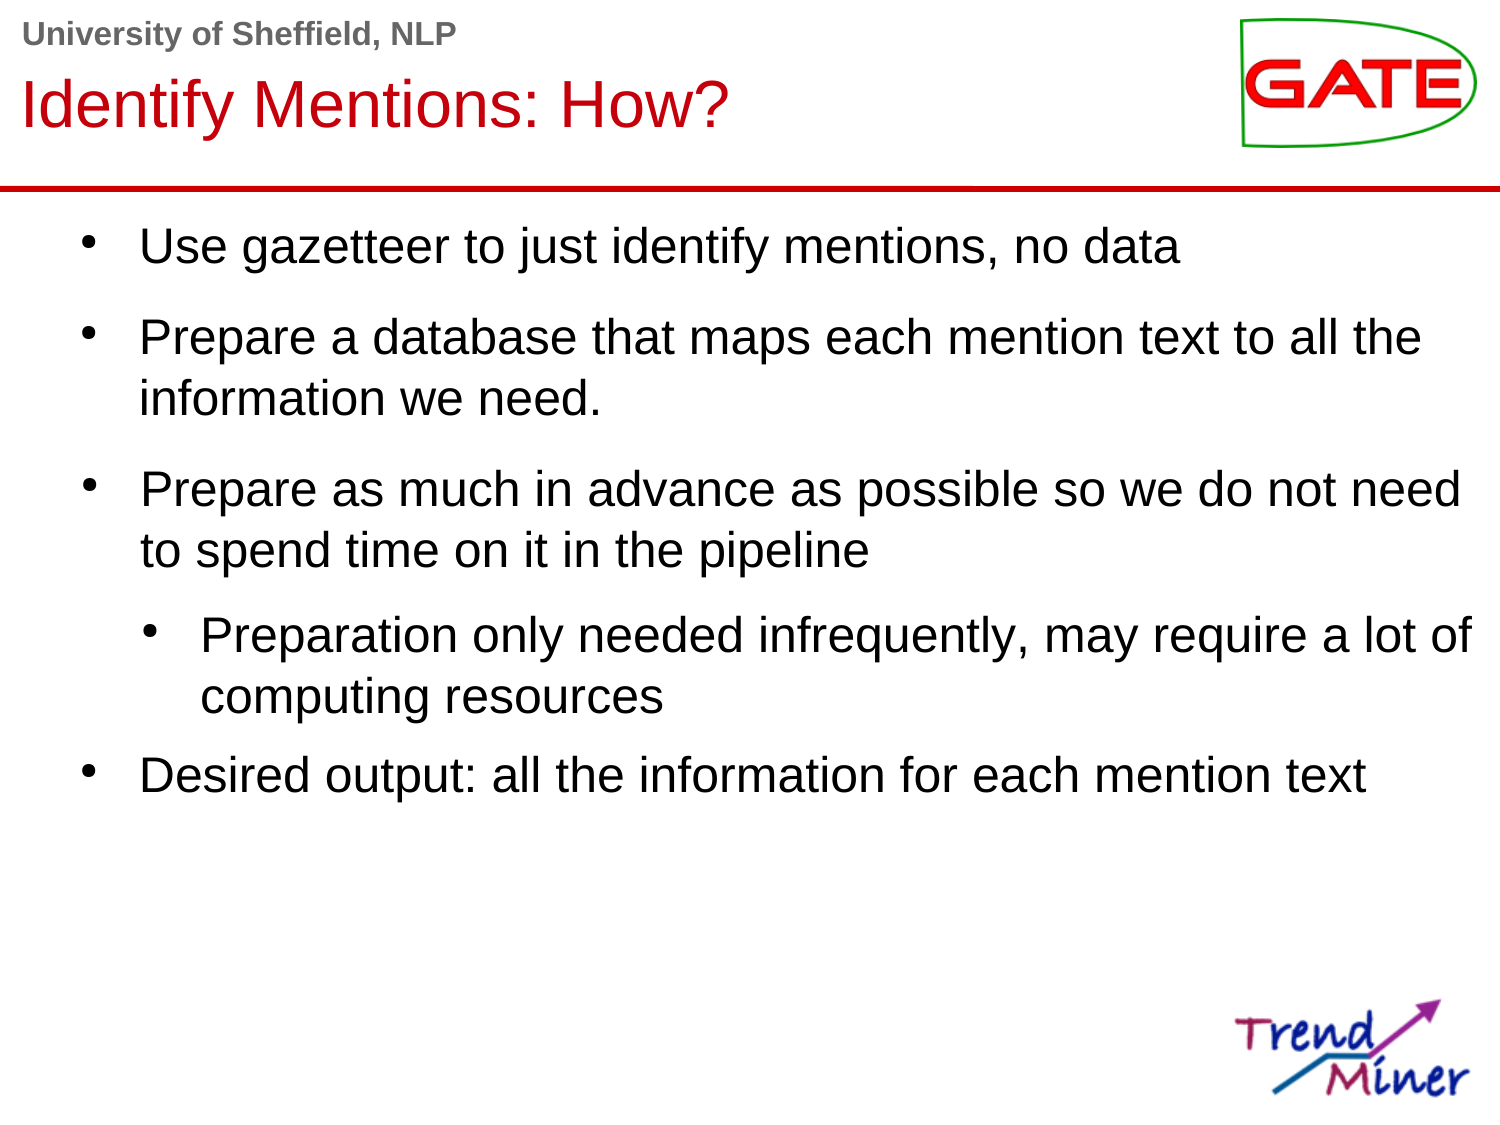

# Identify Mentions: How?
Use gazetteer to just identify mentions, no data
Prepare a database that maps each mention text to all the information we need.
Prepare as much in advance as possible so we do not need to spend time on it in the pipeline
Preparation only needed infrequently, may require a lot of computing resources
Desired output: all the information for each mention text